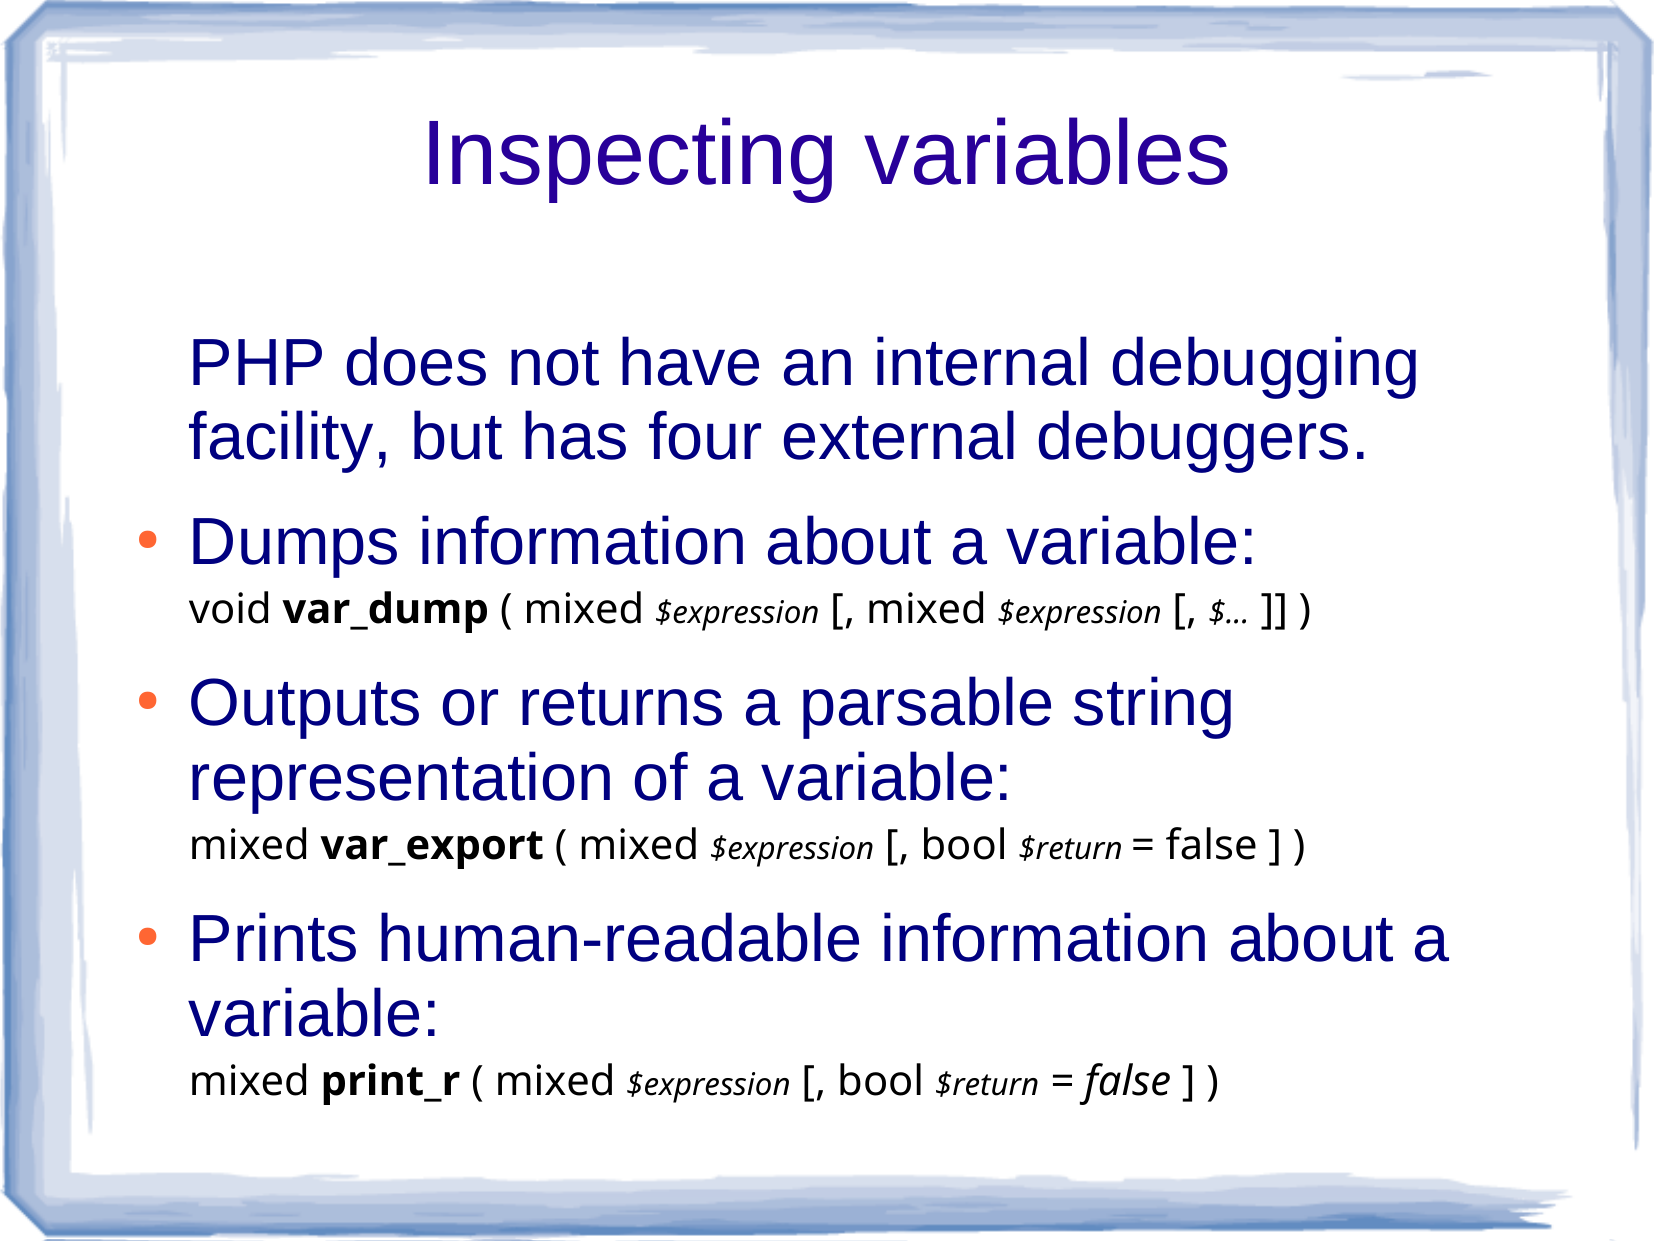

# Inspecting variables
PHP does not have an internal debugging facility, but has four external debuggers.
Dumps information about a variable:
void var_dump ( mixed $expression [, mixed $expression [, $... ]] )
Outputs or returns a parsable string representation of a variable:
mixed var_export ( mixed $expression [, bool $return = false ] )
Prints human-readable information about a variable:
mixed print_r ( mixed $expression [, bool $return = false ] )